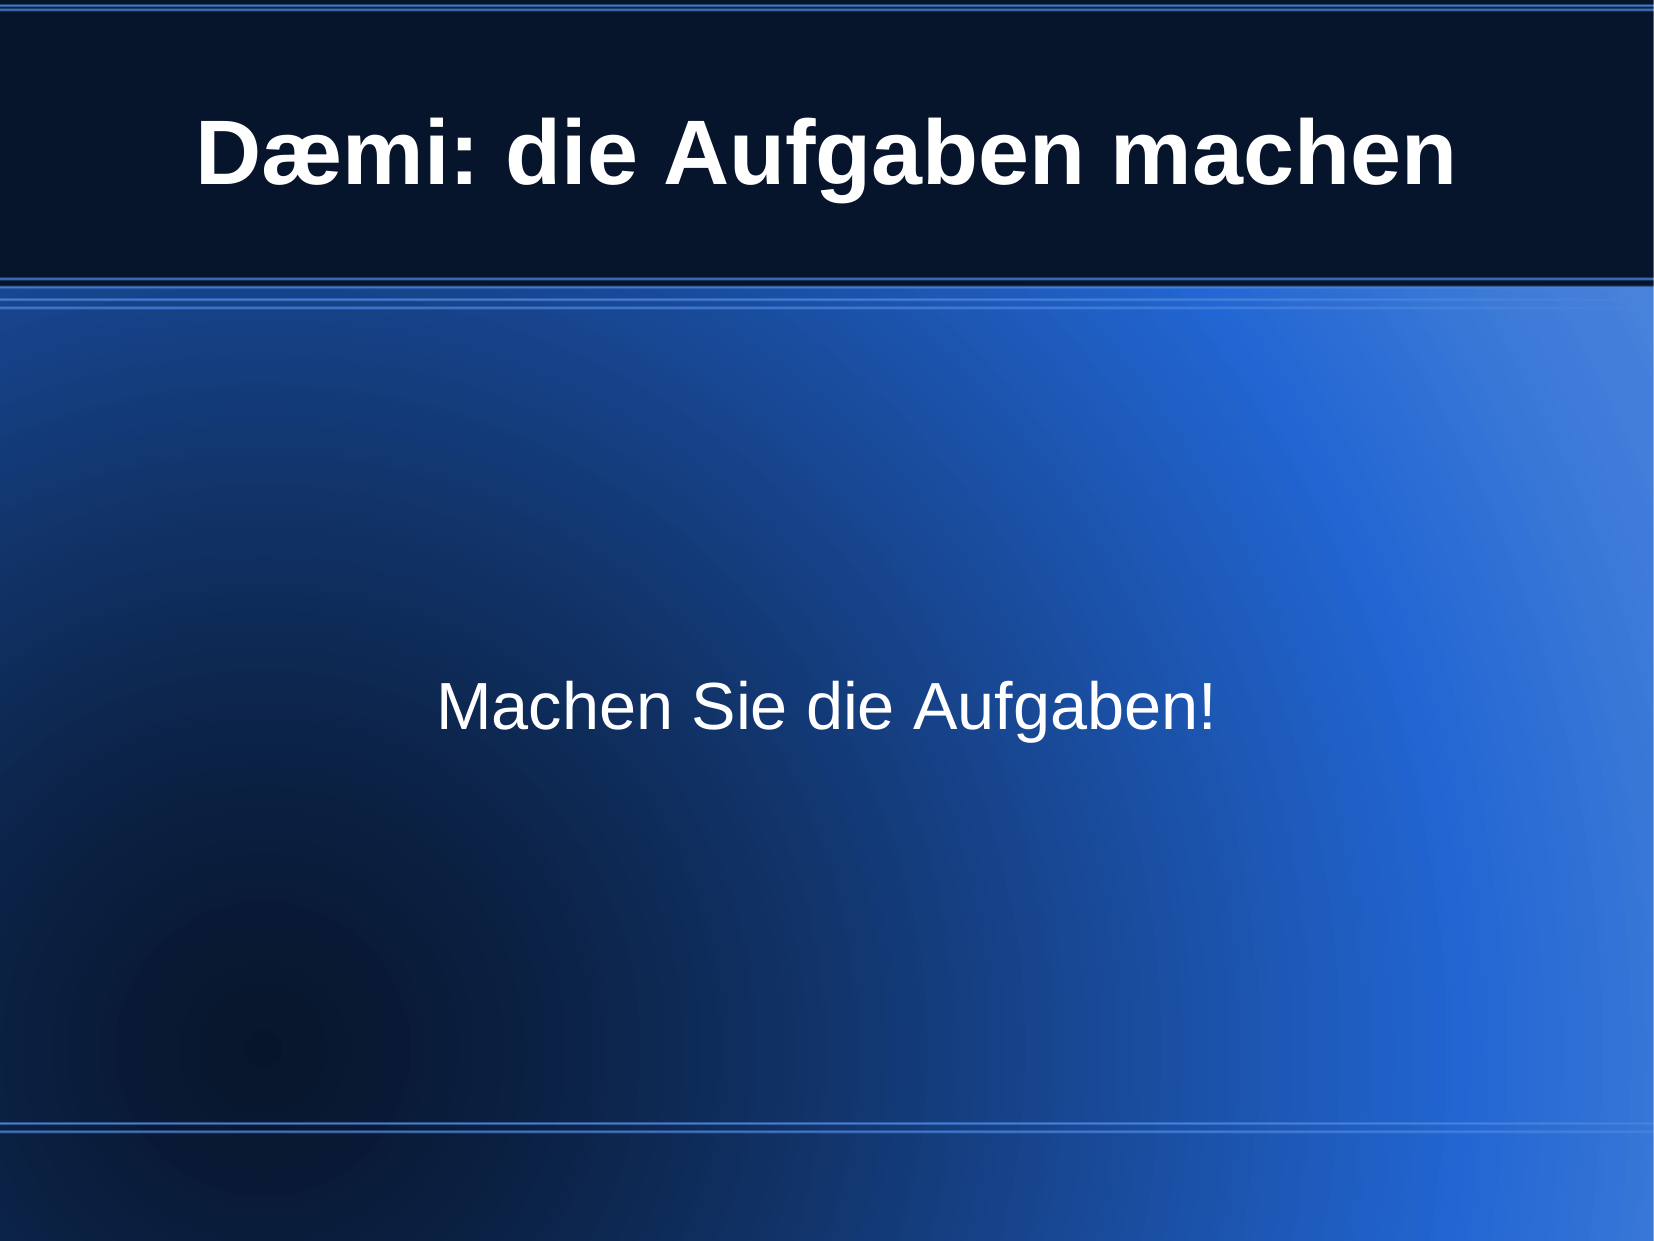

# Dæmi: die Aufgaben machen
Machen Sie die Aufgaben!